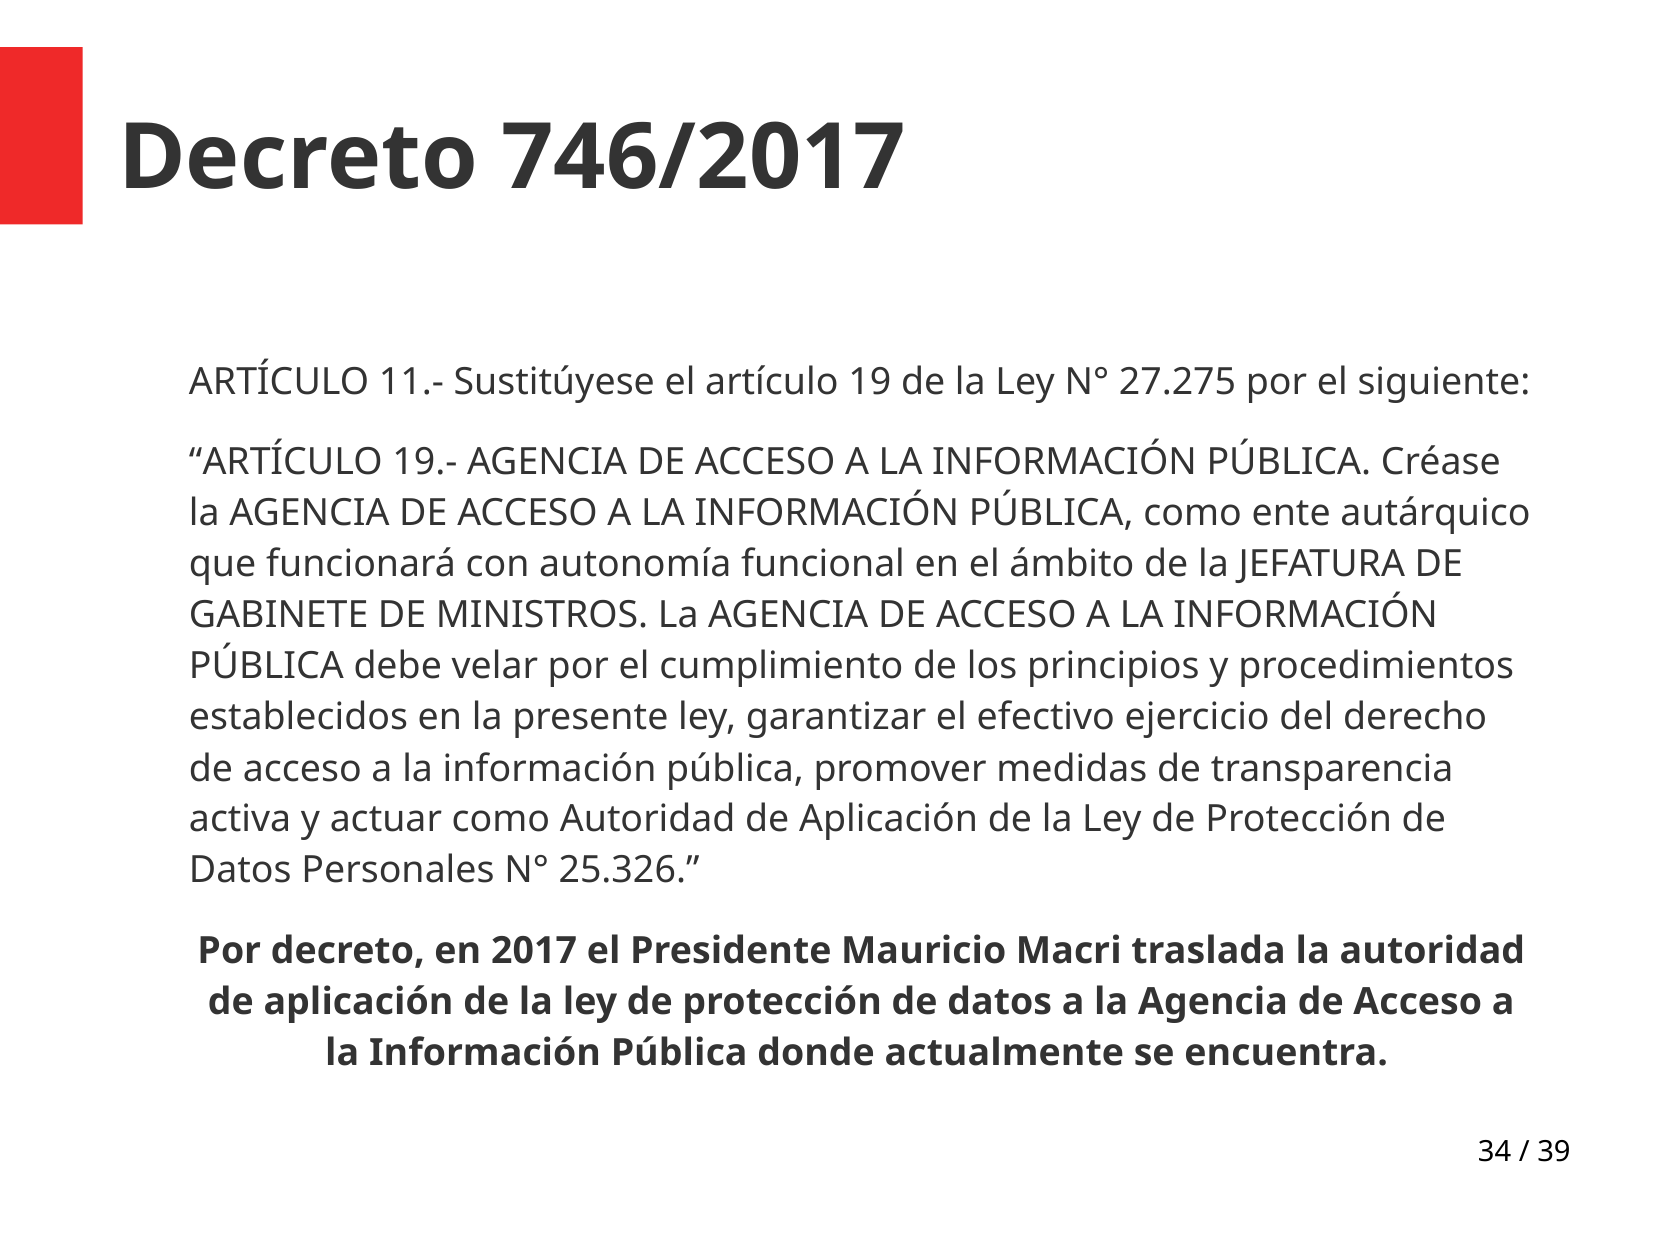

# Decreto 746/2017
ARTÍCULO 11.- Sustitúyese el artículo 19 de la Ley N° 27.275 por el siguiente:
“ARTÍCULO 19.- AGENCIA DE ACCESO A LA INFORMACIÓN PÚBLICA. Créase la AGENCIA DE ACCESO A LA INFORMACIÓN PÚBLICA, como ente autárquico que funcionará con autonomía funcional en el ámbito de la JEFATURA DE GABINETE DE MINISTROS. La AGENCIA DE ACCESO A LA INFORMACIÓN PÚBLICA debe velar por el cumplimiento de los principios y procedimientos establecidos en la presente ley, garantizar el efectivo ejercicio del derecho de acceso a la información pública, promover medidas de transparencia activa y actuar como Autoridad de Aplicación de la Ley de Protección de Datos Personales N° 25.326.”
Por decreto, en 2017 el Presidente Mauricio Macri traslada la autoridad de aplicación de la ley de protección de datos a la Agencia de Acceso a la Información Pública donde actualmente se encuentra.
34